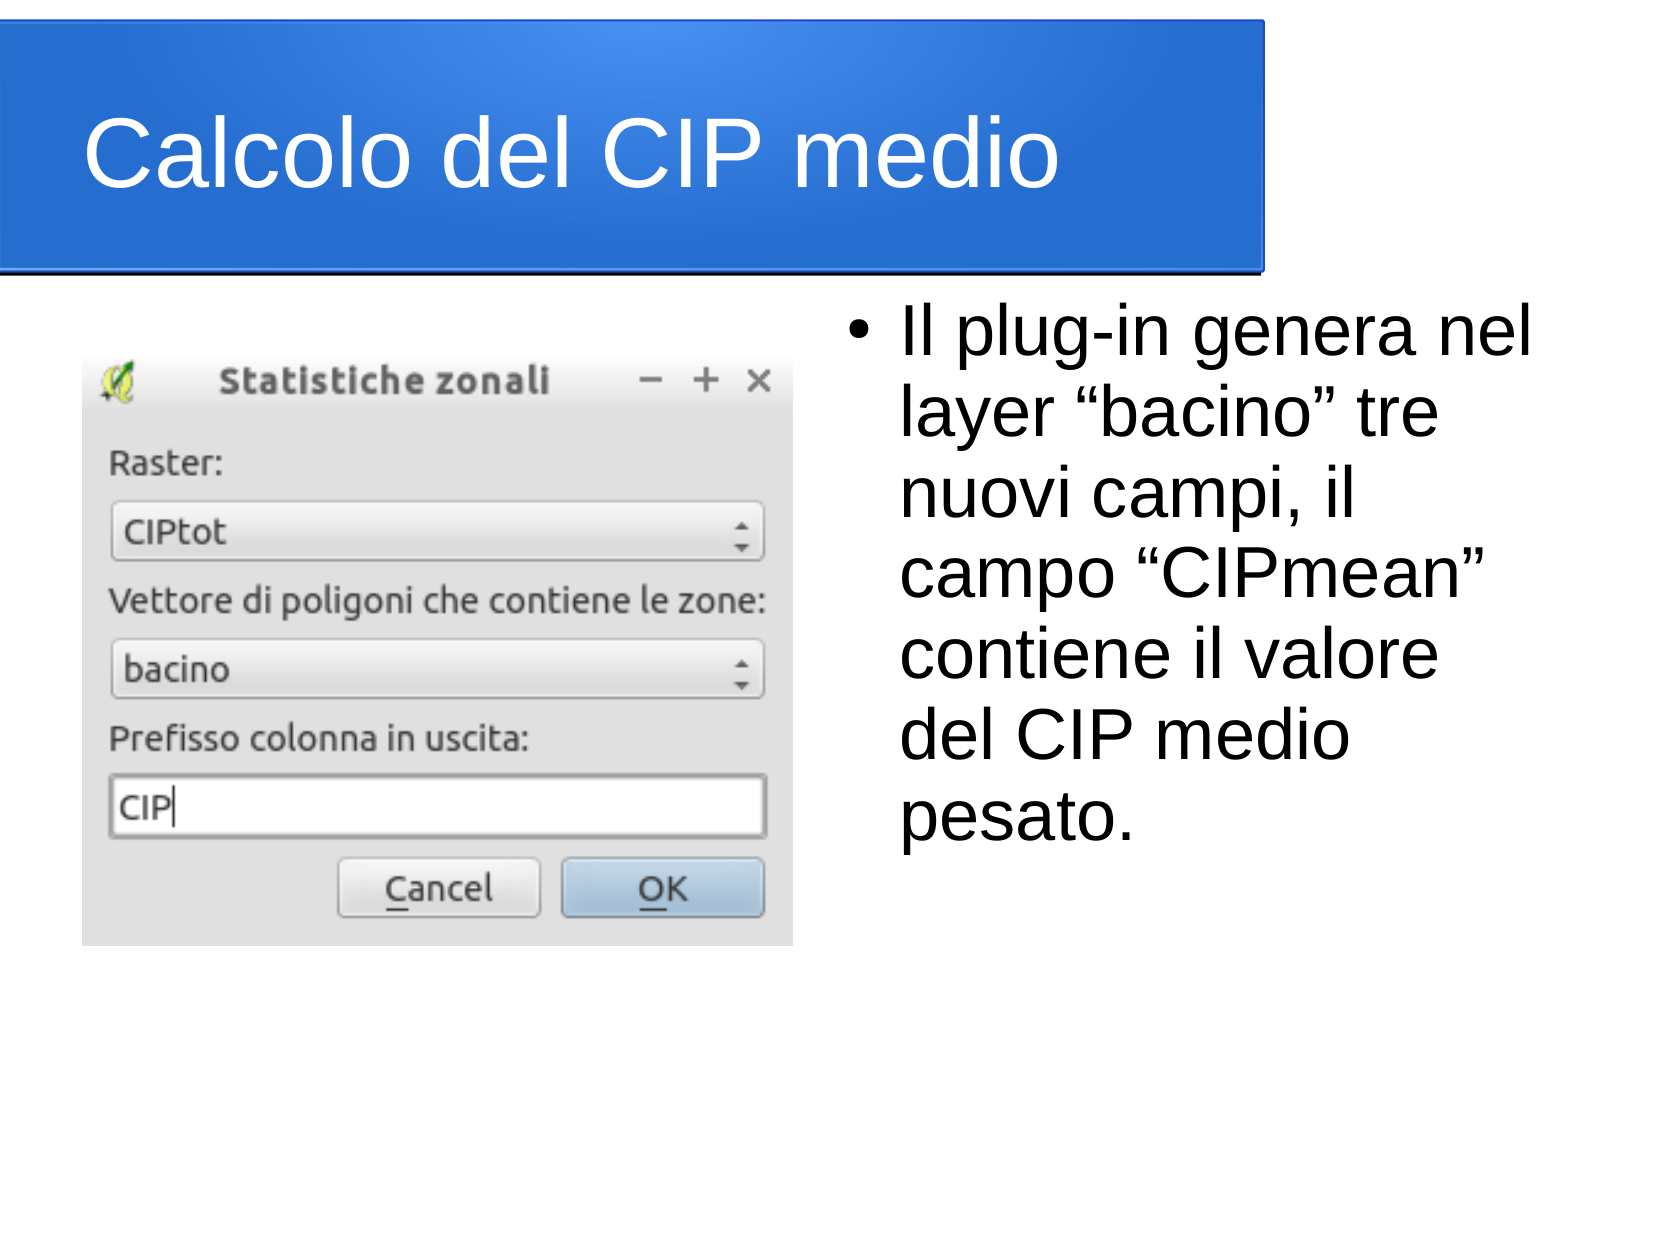

# Calcolo del CIP medio
Il plug-in genera nel layer “bacino” tre nuovi campi, il campo “CIPmean” contiene il valore del CIP medio pesato.